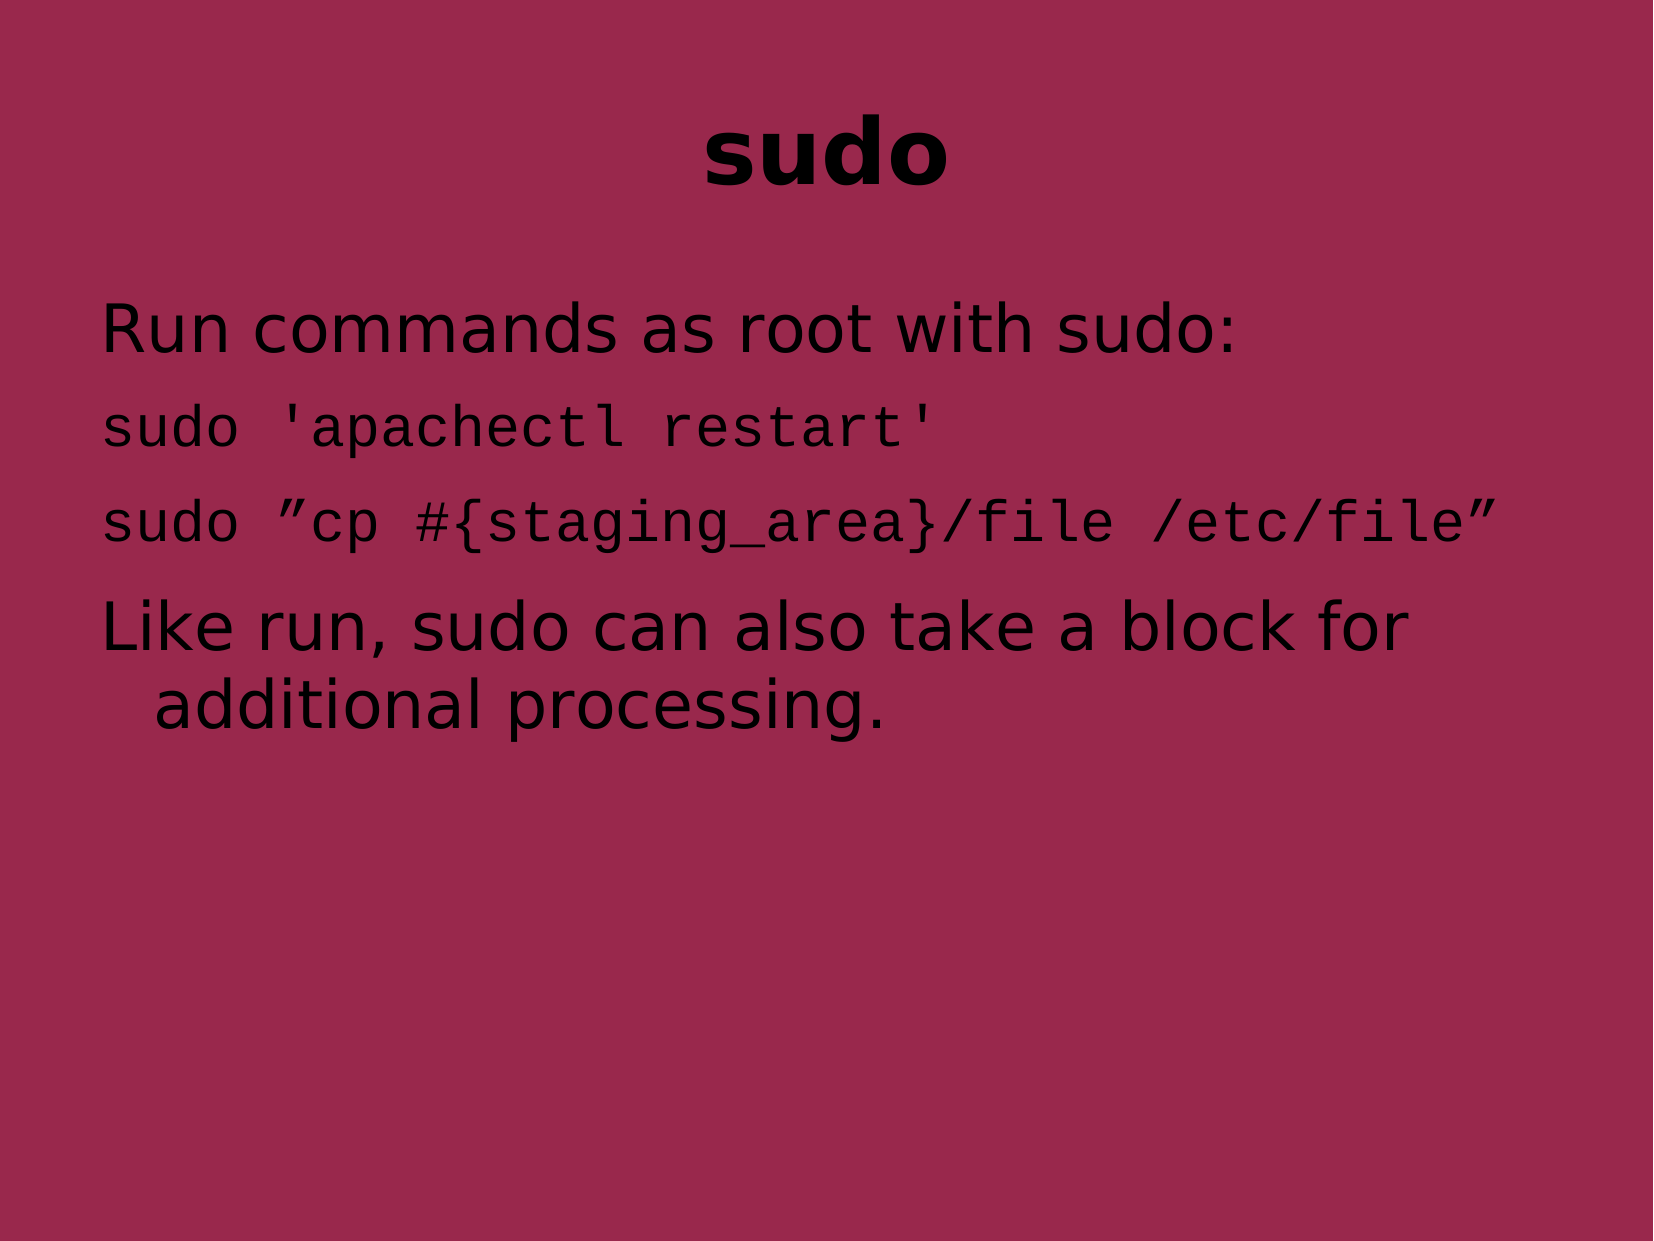

# sudo
Run commands as root with sudo:
sudo 'apachectl restart'
sudo ”cp #{staging_area}/file /etc/file”
Like run, sudo can also take a block for additional processing.